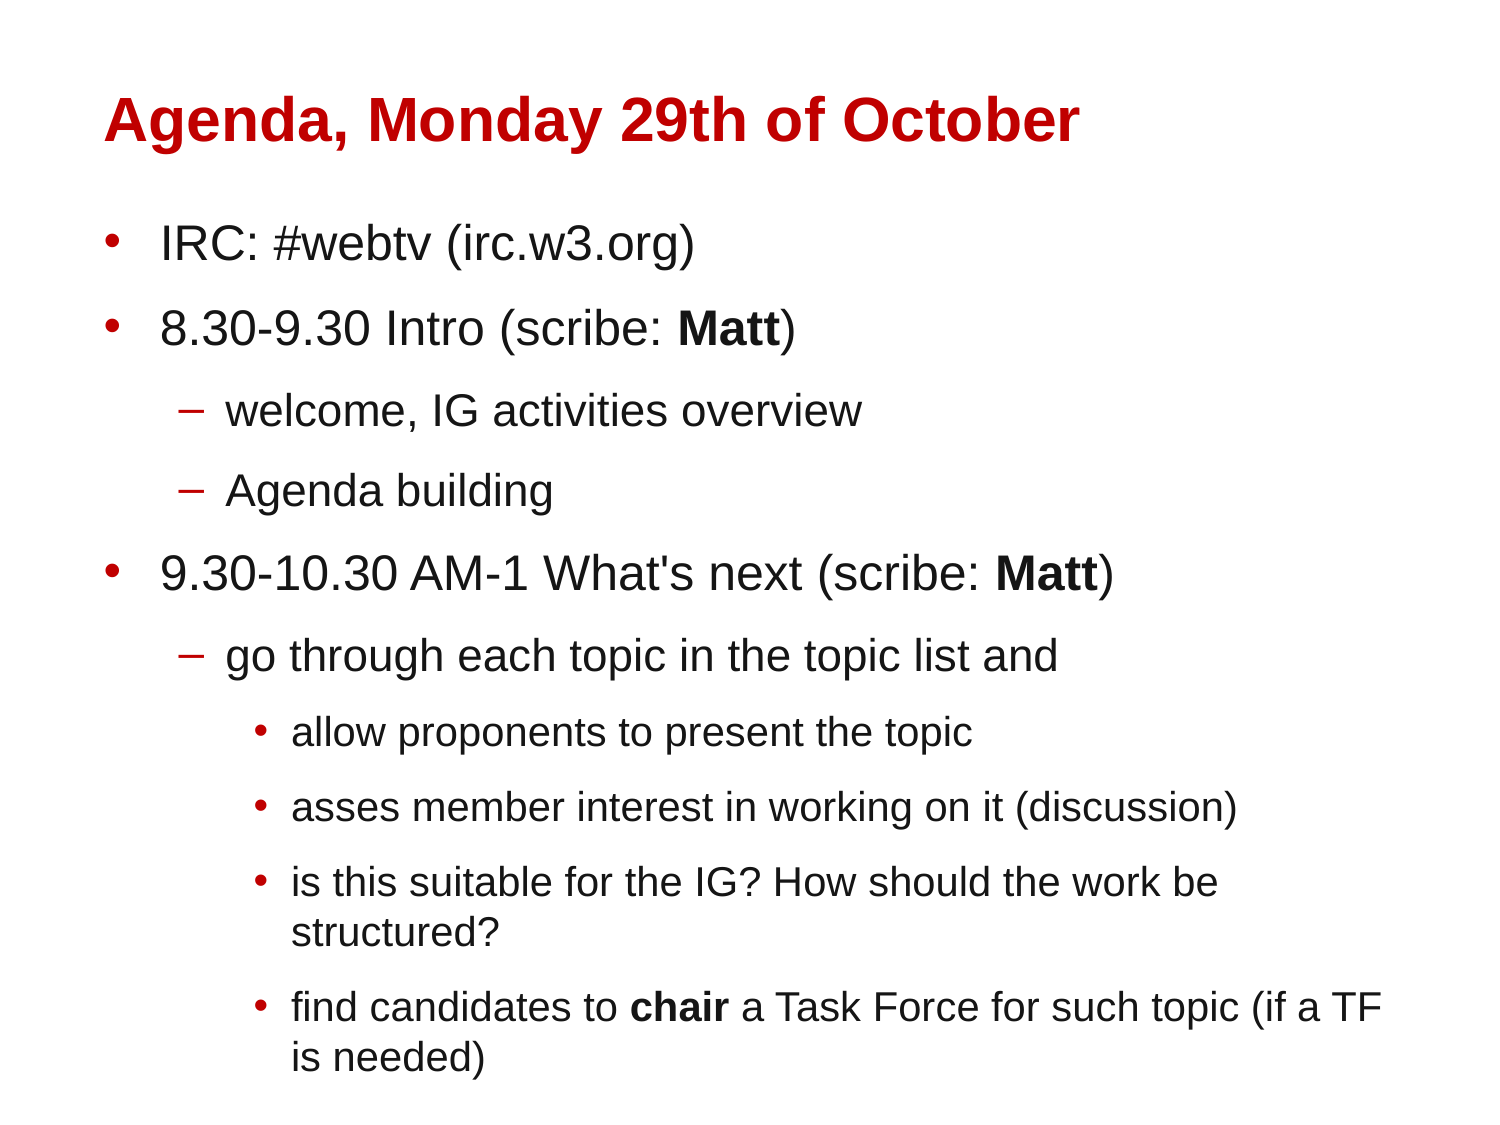

# Agenda, Monday 29th of October
IRC: #webtv (irc.w3.org)
8.30-9.30 Intro (scribe: Matt)
welcome, IG activities overview
Agenda building
9.30-10.30 AM-1 What's next (scribe: Matt)
go through each topic in the topic list and
allow proponents to present the topic
asses member interest in working on it (discussion)
is this suitable for the IG? How should the work be structured?
find candidates to chair a Task Force for such topic (if a TF is needed)